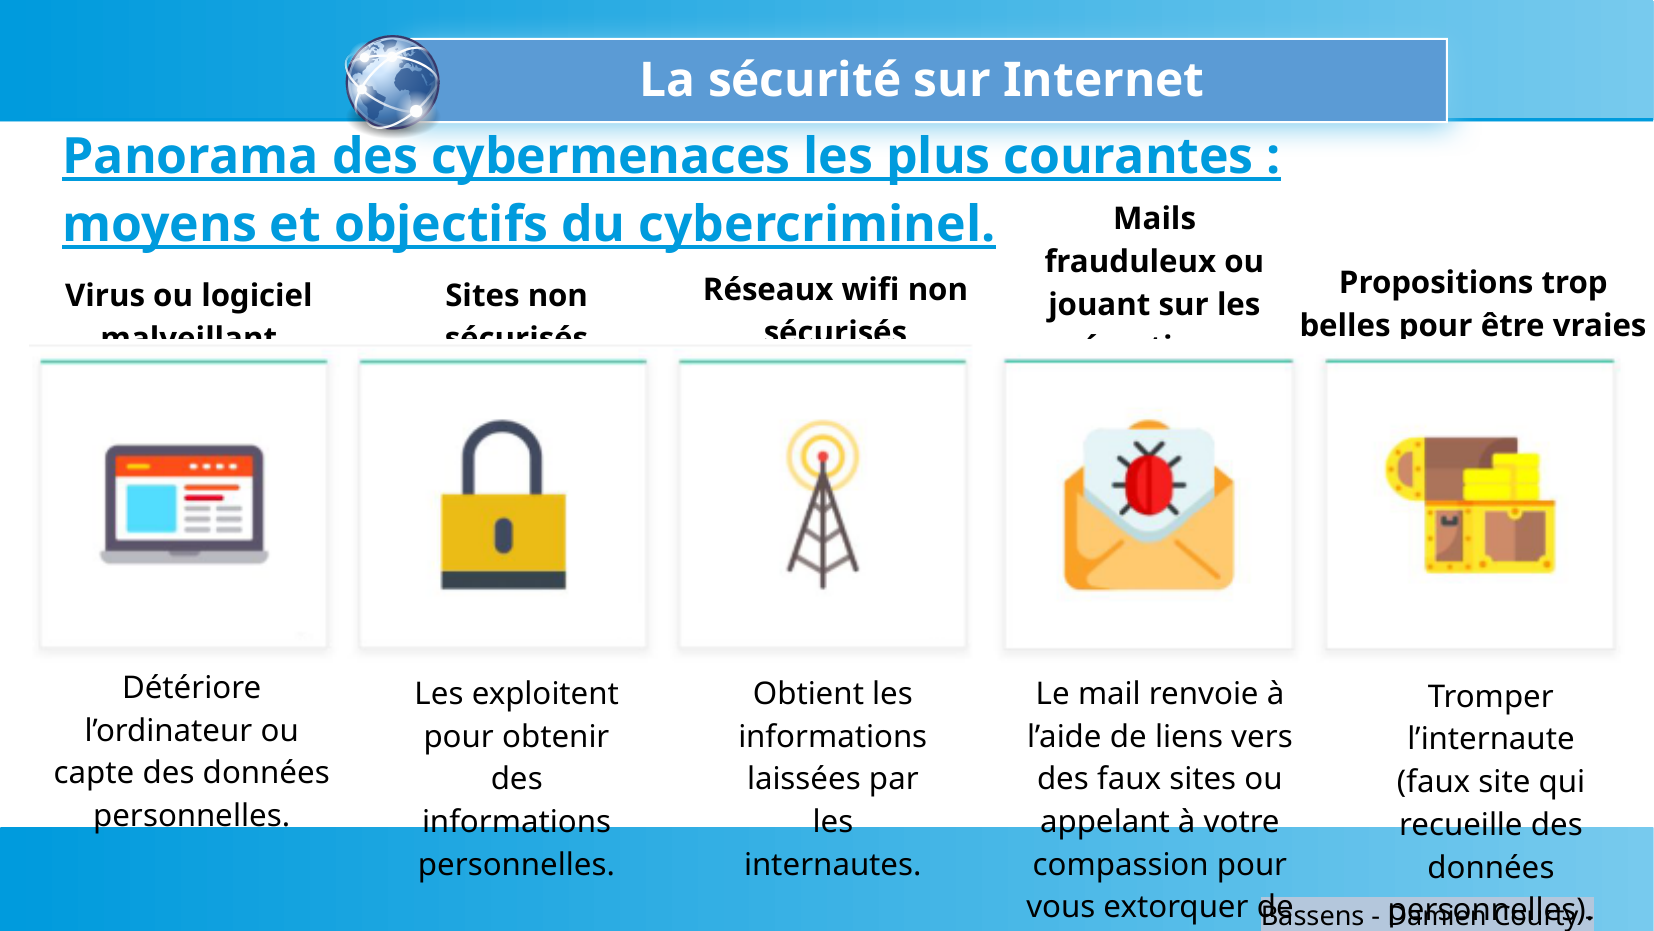

La sécurité sur Internet
Panorama des cybermenaces les plus courantes : moyens et objectifs du cybercriminel.
Mails frauduleux ou jouant sur les émotions
Propositions trop belles pour être vraies
Réseaux wifi non sécurisés
Virus ou logiciel malveillant
Sites non sécurisés
Détériore l’ordinateur ou capte des données personnelles.
Les exploitent pour obtenir des informations personnelles.
Le mail renvoie à l’aide de liens vers des faux sites ou appelant à votre compassion pour vous extorquer de l’argent.
Obtient les informations laissées par les internautes.
Tromper l’internaute
(faux site qui recueille des données personnelles).
Bassens - Damien Courty - 2024